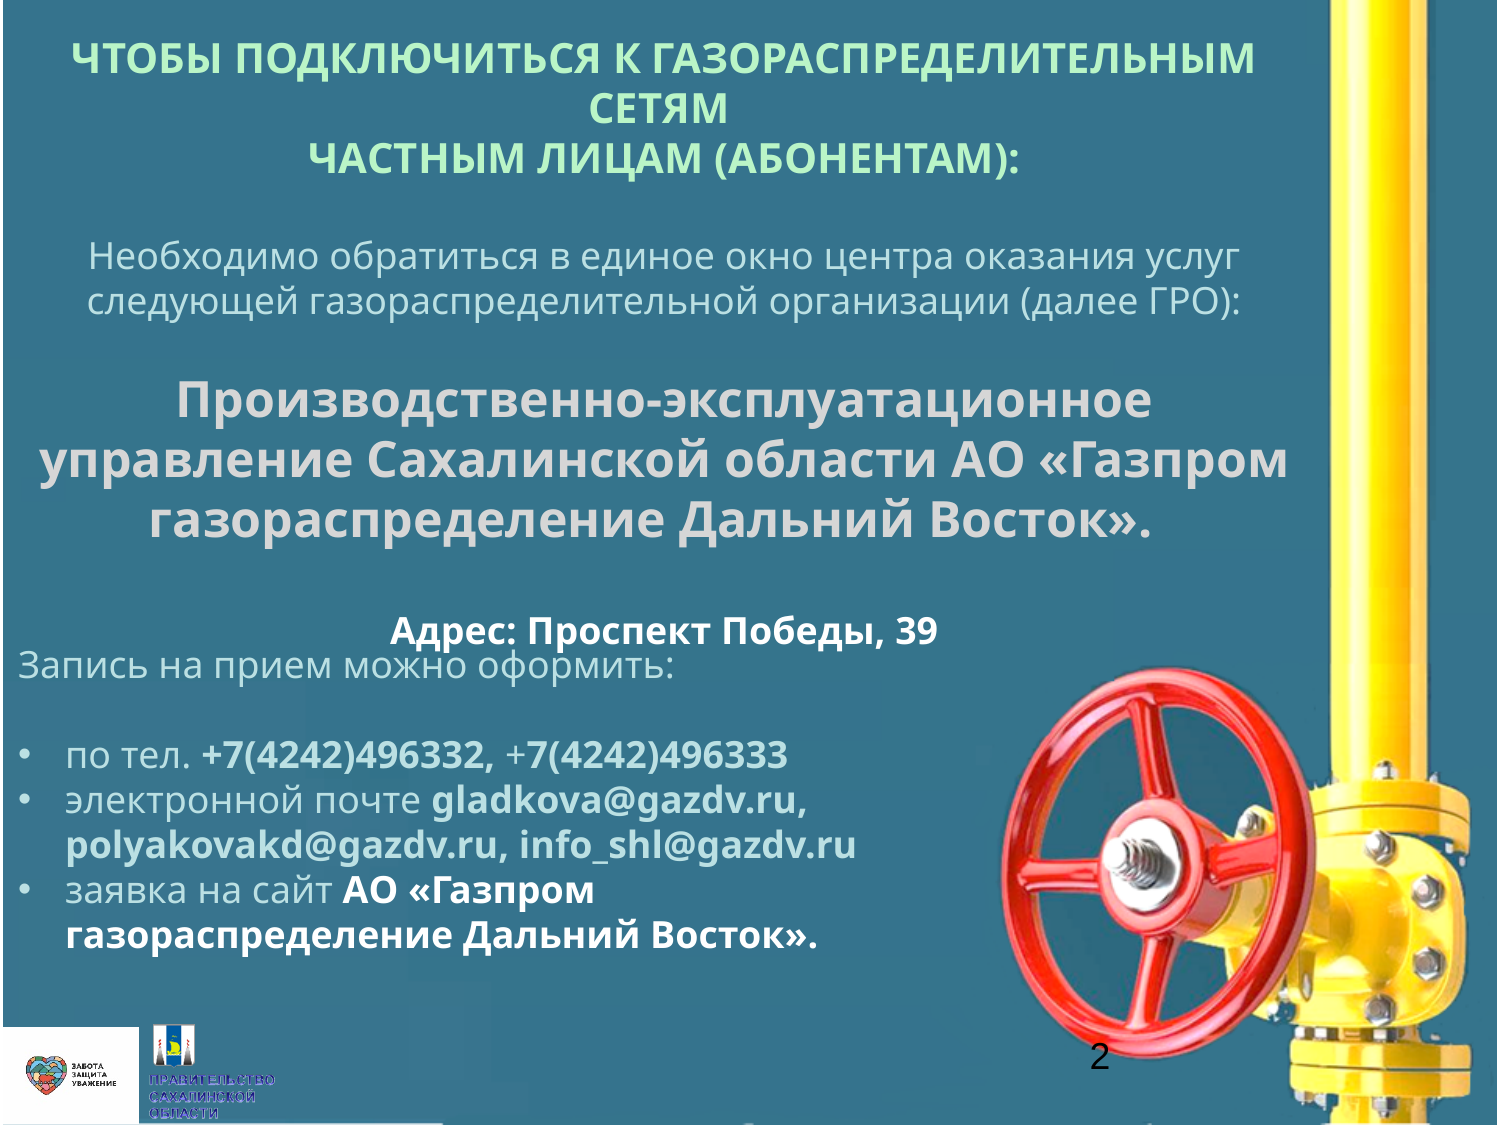

ЧТОБЫ ПОДКЛЮЧИТЬСЯ К ГАЗОРАСПРЕДЕЛИТЕЛЬНЫМ СЕТЯМ
ЧАСТНЫМ ЛИЦАМ (АБОНЕНТАМ):
Необходимо обратиться в единое окно центра оказания услуг следующей газораспределительной организации (далее ГРО):
Производственно-эксплуатационное управление Сахалинской области АО «Газпром газораспределение Дальний Восток».
Адрес: Проспект Победы, 39
Запись на прием можно оформить:
по тел. +7(4242)496332, +7(4242)496333
электронной почте gladkova@gazdv.ru, polyakovakd@gazdv.ru, info_shl@gazdv.ru
заявка на сайт АО «Газпром газораспределение Дальний Восток».